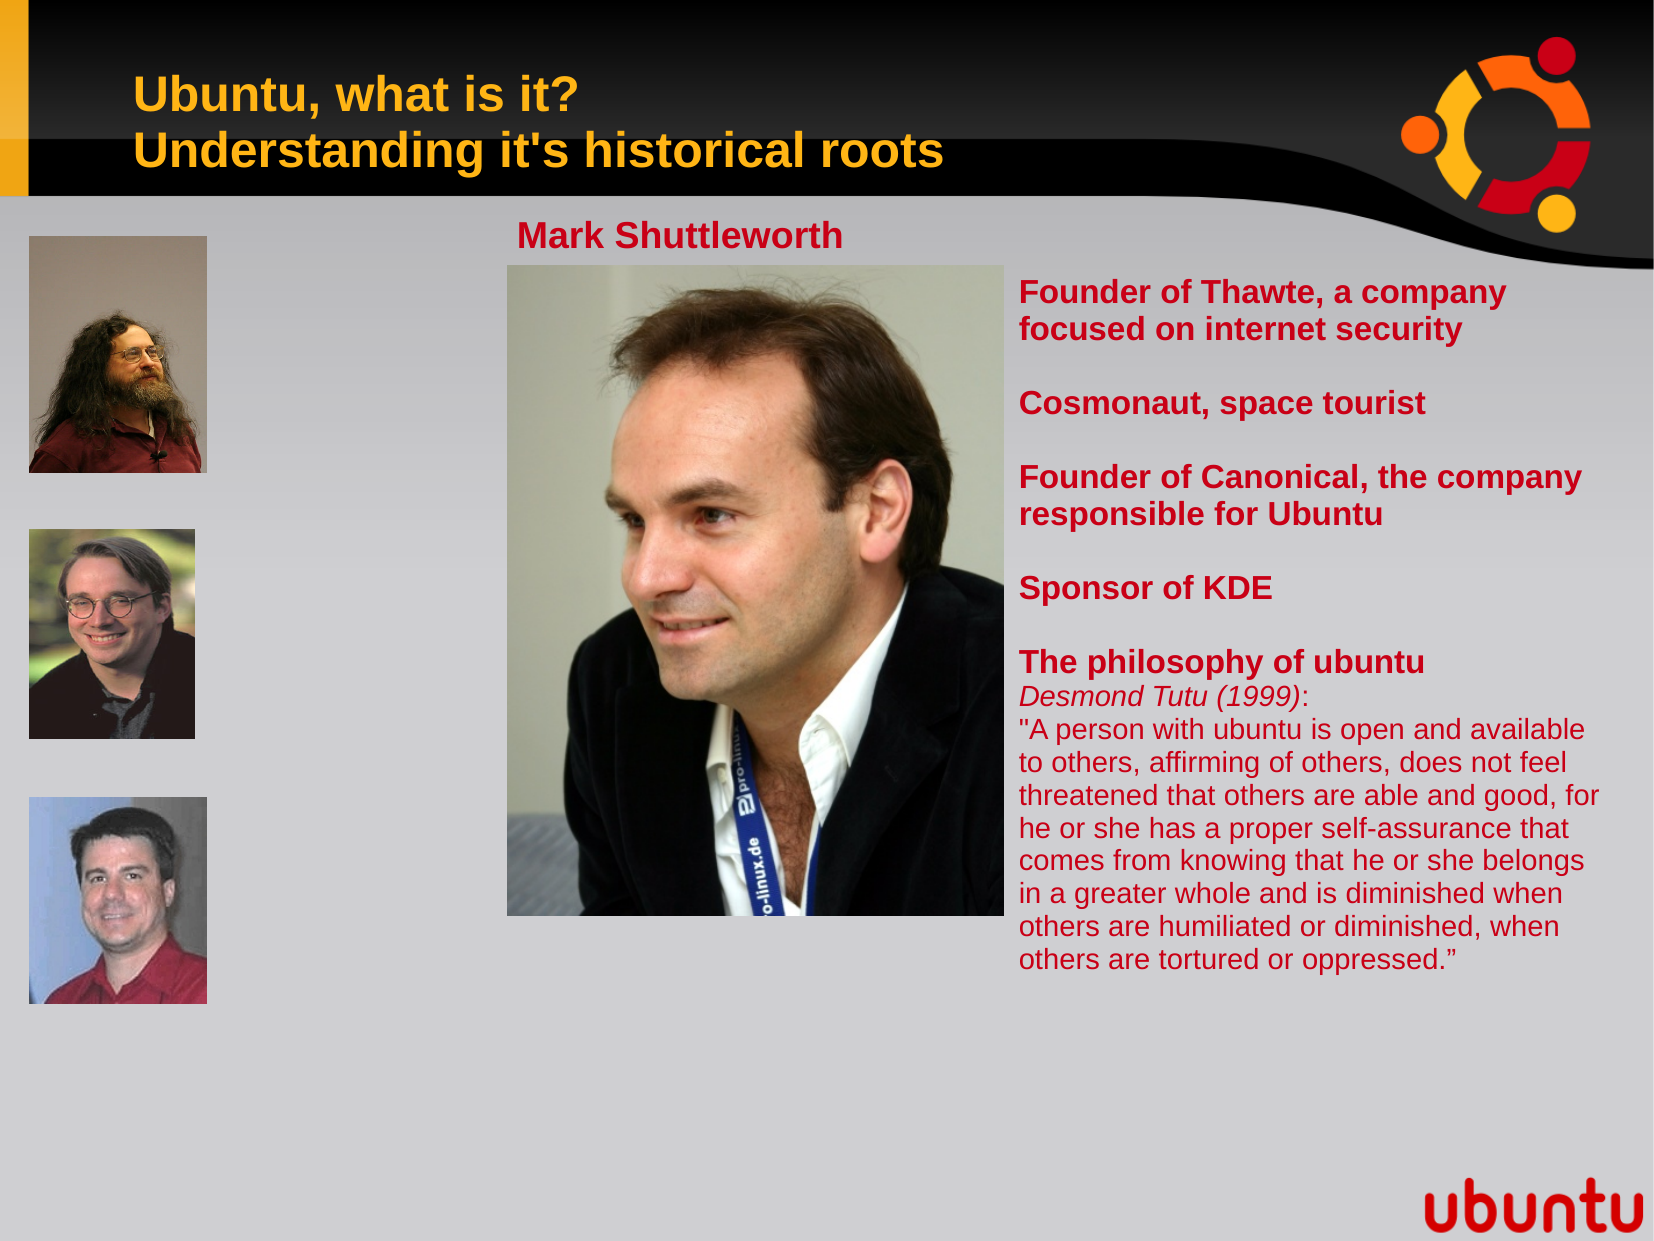

Ubuntu, what is it?
Understanding it's historical roots
Mark Shuttleworth
Founder of Thawte, a company focused on internet security
Cosmonaut, space tourist
Founder of Canonical, the company responsible for Ubuntu
Sponsor of KDE
The philosophy of ubuntu
Desmond Tutu (1999):
"A person with ubuntu is open and available to others, affirming of others, does not feel threatened that others are able and good, for he or she has a proper self-assurance that comes from knowing that he or she belongs in a greater whole and is diminished when others are humiliated or diminished, when others are tortured or oppressed.”